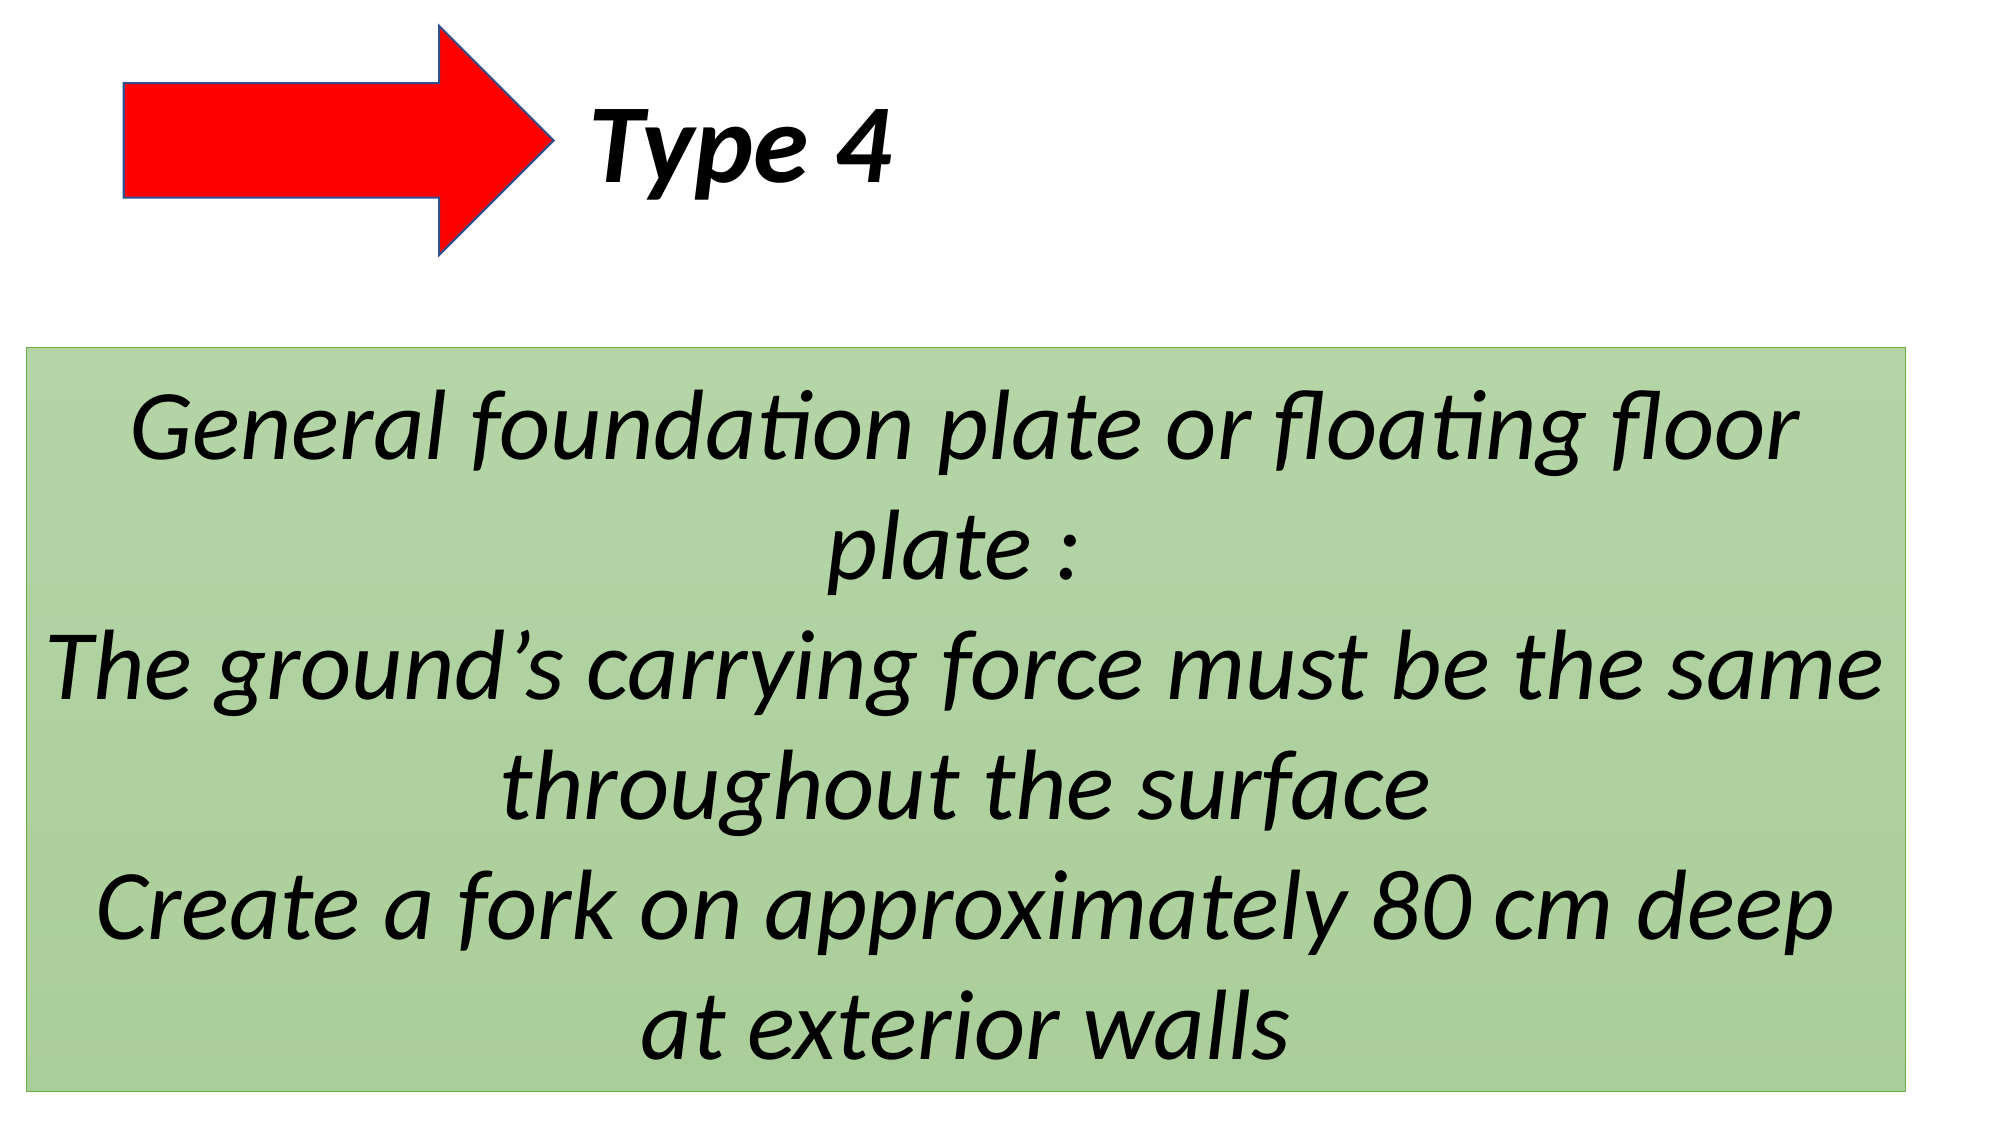

Type 4
General foundation plate or floating floor plate :
The ground’s carrying force must be the same throughout the surface
Create a fork on approximately 80 cm deep at exterior walls